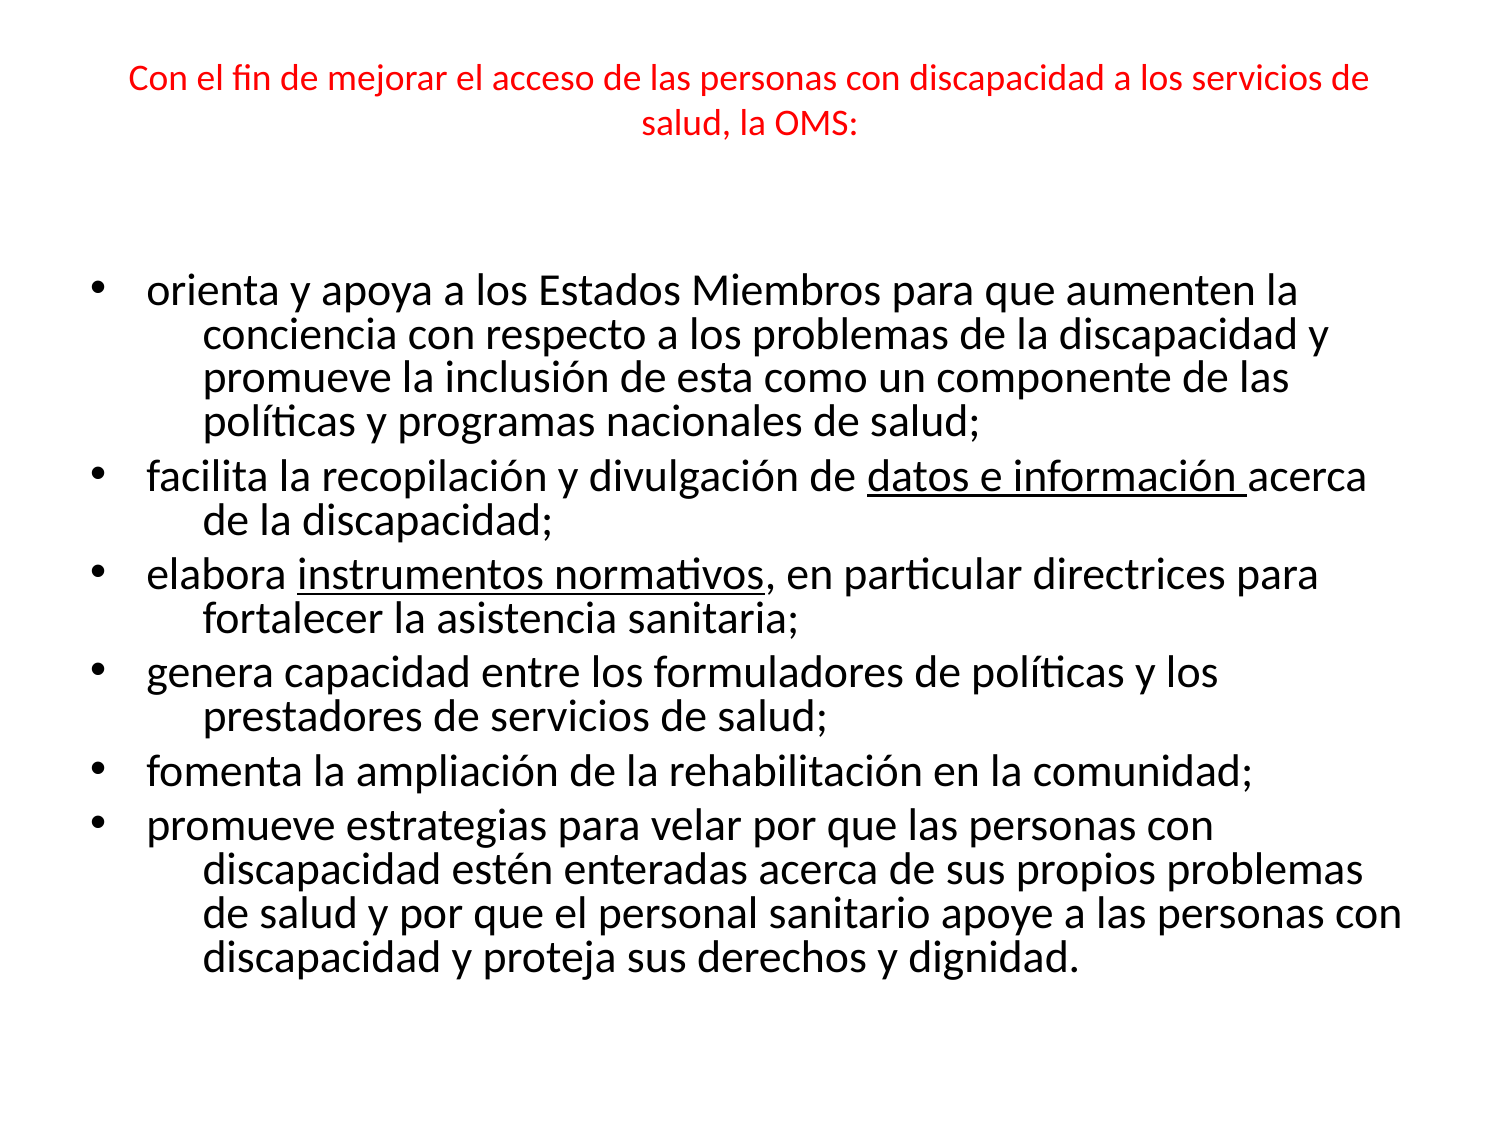

# Con el fin de mejorar el acceso de las personas con discapacidad a los servicios de salud, la OMS:
orienta y apoya a los Estados Miembros para que aumenten la conciencia con respecto a los problemas de la discapacidad y promueve la inclusión de esta como un componente de las políticas y programas nacionales de salud;
facilita la recopilación y divulgación de datos e información acerca de la discapacidad;
elabora instrumentos normativos, en particular directrices para fortalecer la asistencia sanitaria;
genera capacidad entre los formuladores de políticas y los prestadores de servicios de salud;
fomenta la ampliación de la rehabilitación en la comunidad;
promueve estrategias para velar por que las personas con discapacidad estén enteradas acerca de sus propios problemas de salud y por que el personal sanitario apoye a las personas con discapacidad y proteja sus derechos y dignidad.